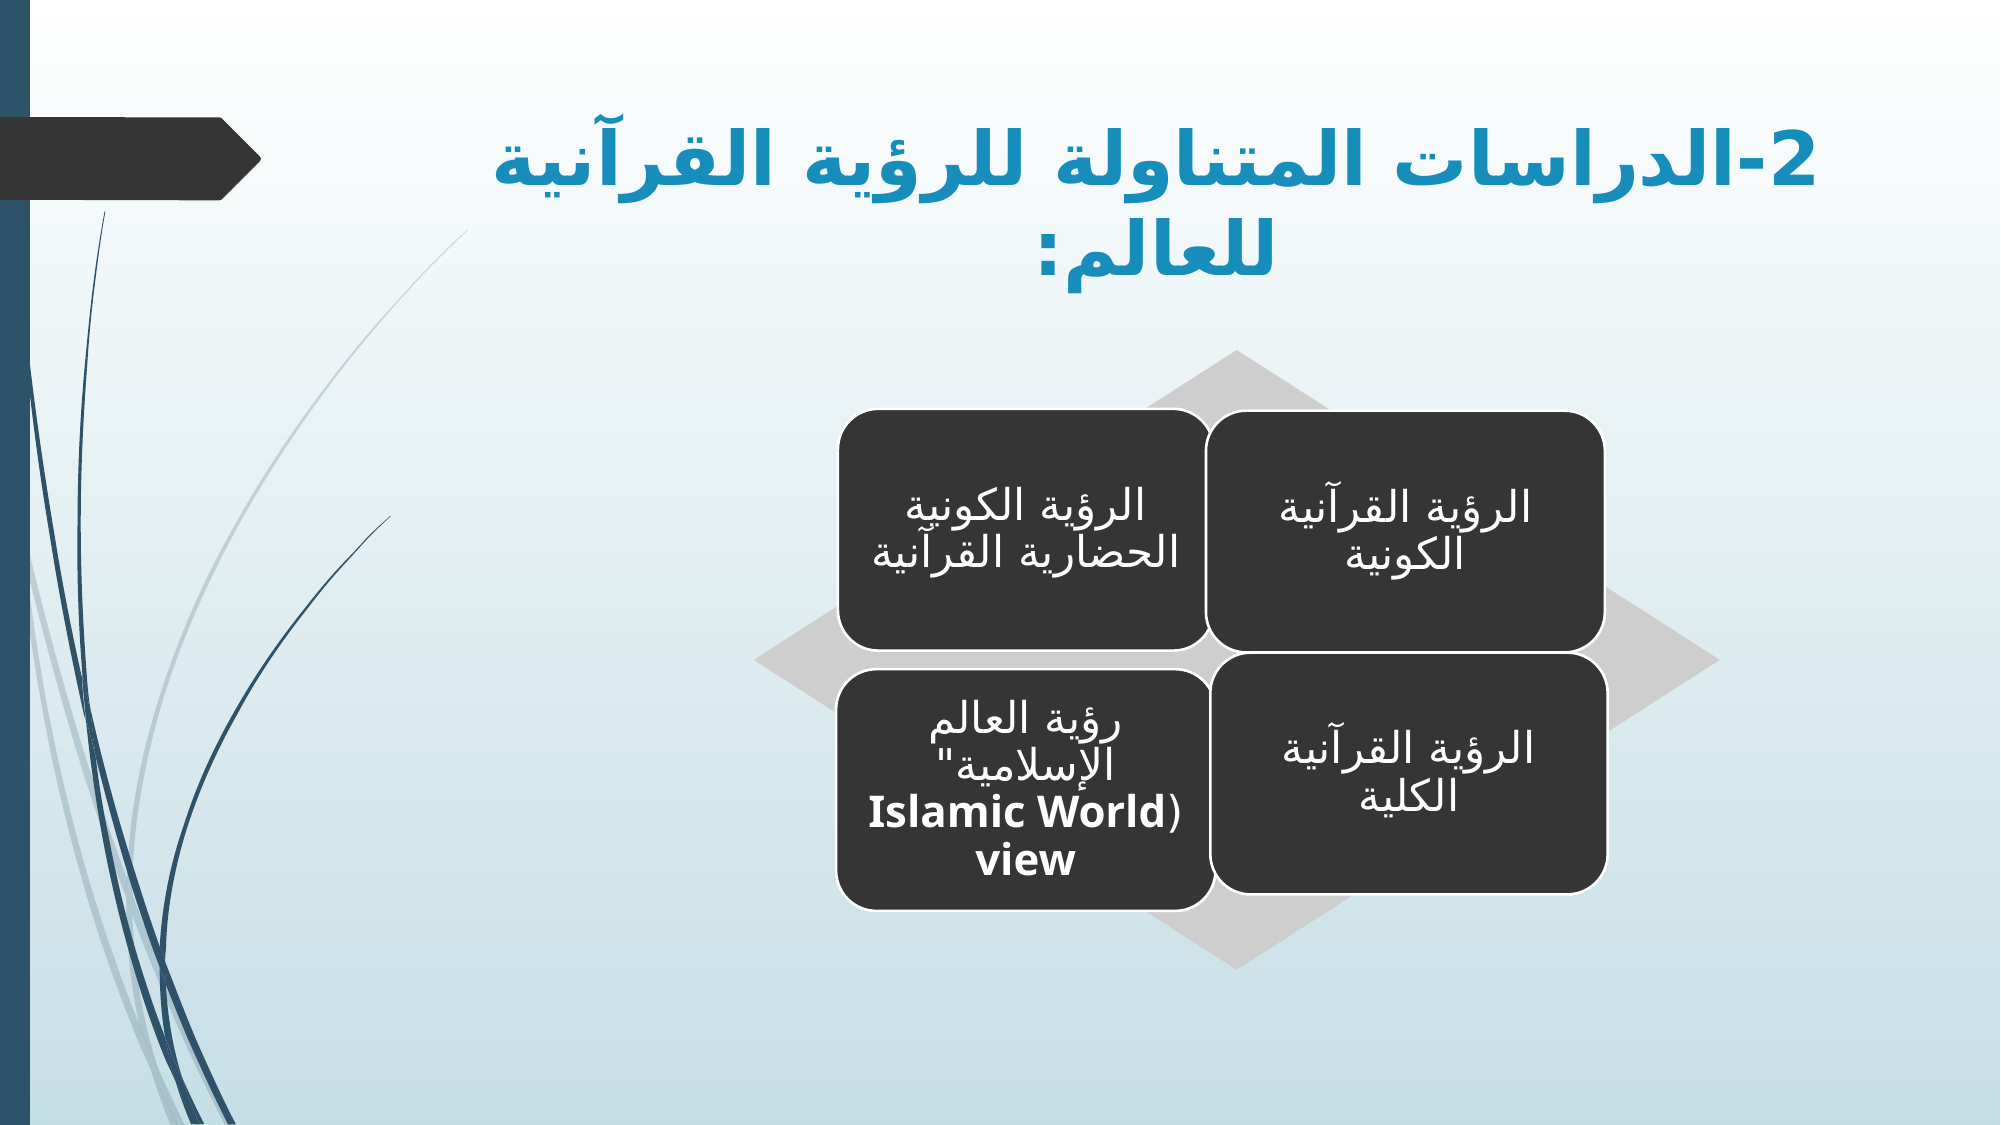

# 2-الدراسات المتناولة للرؤية القرآنية للعالم:
الرؤية الكونية الحضارية القرآنية
الرؤية القرآنية الكونية
الرؤية القرآنية الكلية
رؤية العالم الإسلامية" (Islamic World view